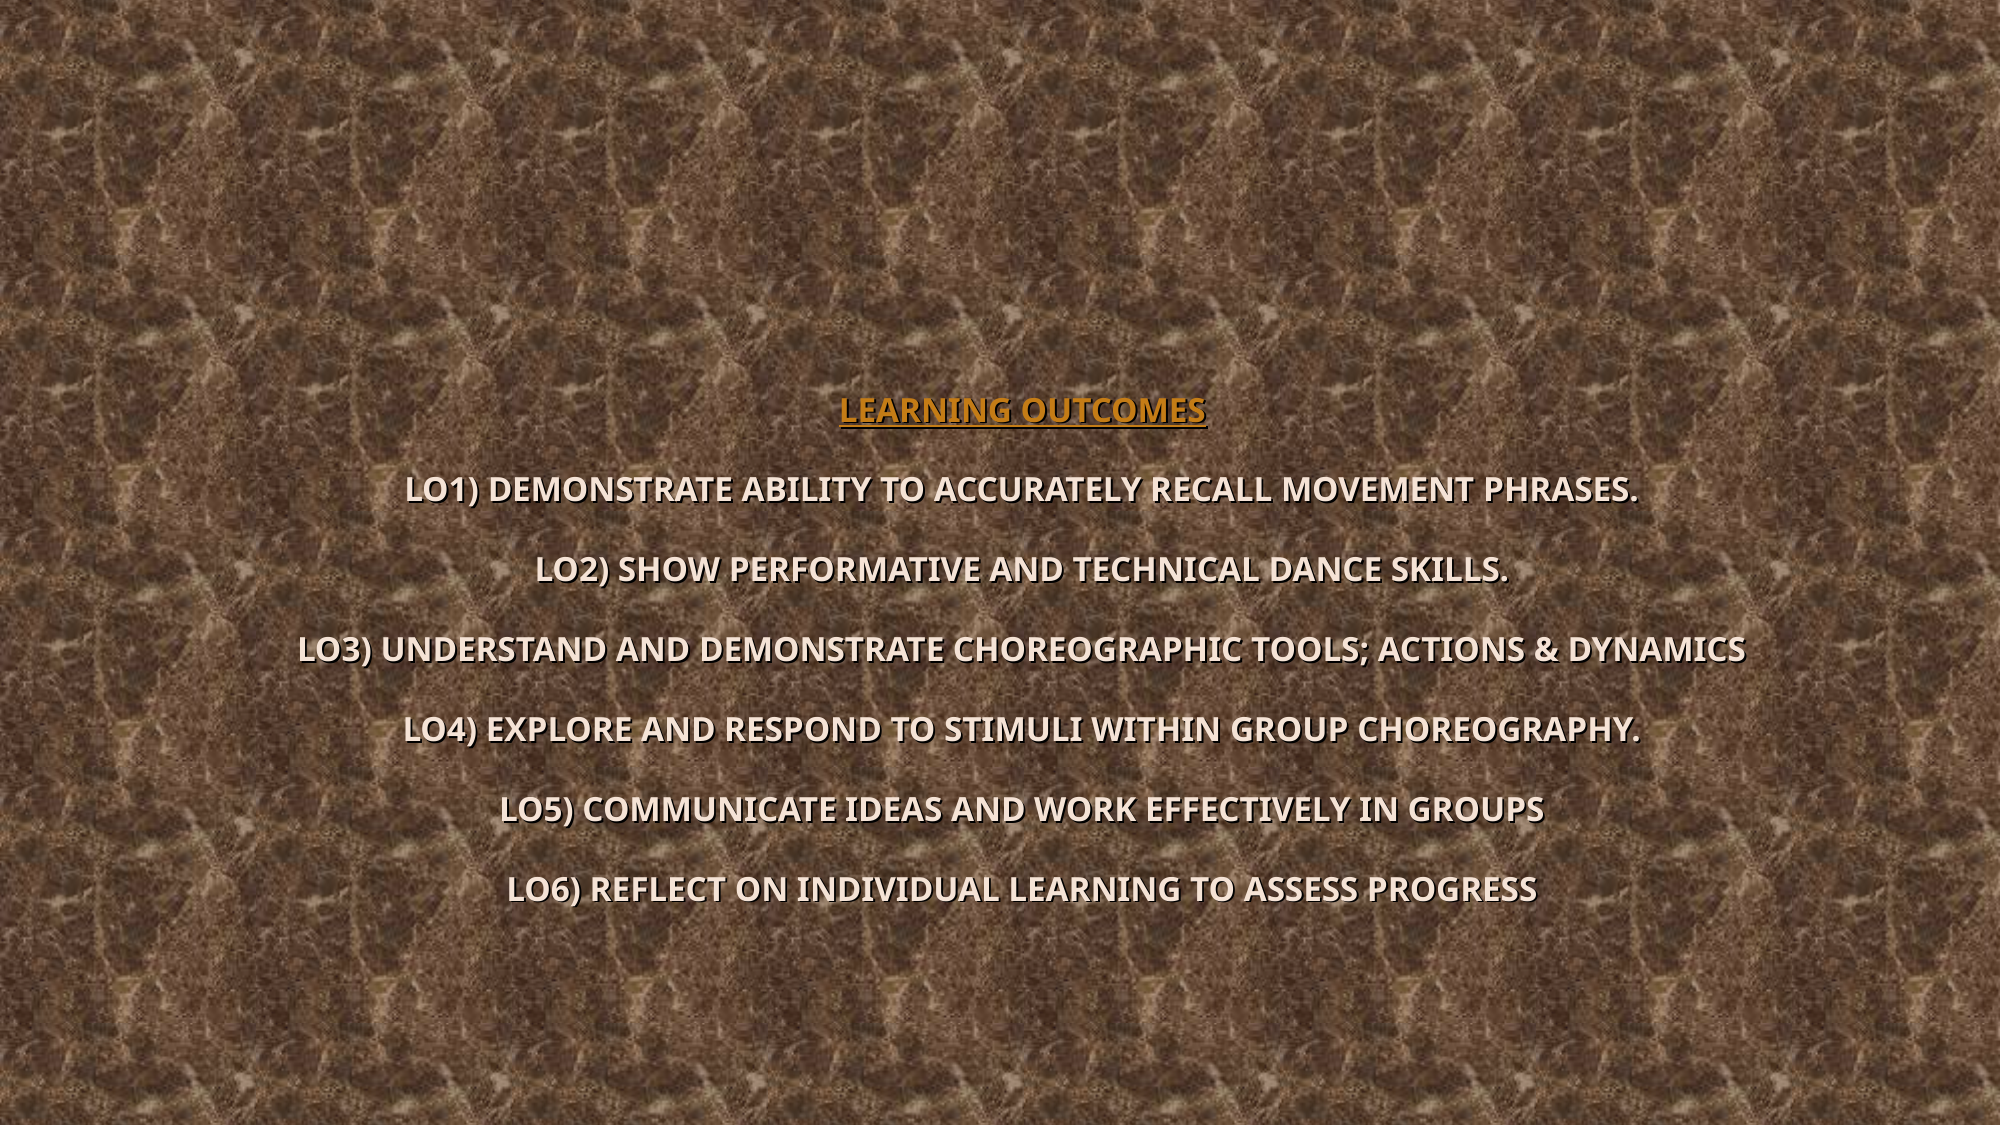

# LEARNING OUTCOMES LO1) Demonstrate ability to ACCURATELY recall movement PHRASES. LO2) Show performative and technical dance skills. LO3) UNDERSTAND AND DEMONSTRATE CHOREOGRAPHIC TOOLS; ACTIONS & DYNAMICS LO4) Explore AND RESPOND TO STIMULI within GROUP choreography. LO5) Communicate ideas and work effectively IN GROUPS LO6) Reflect on individual learning to assess progress